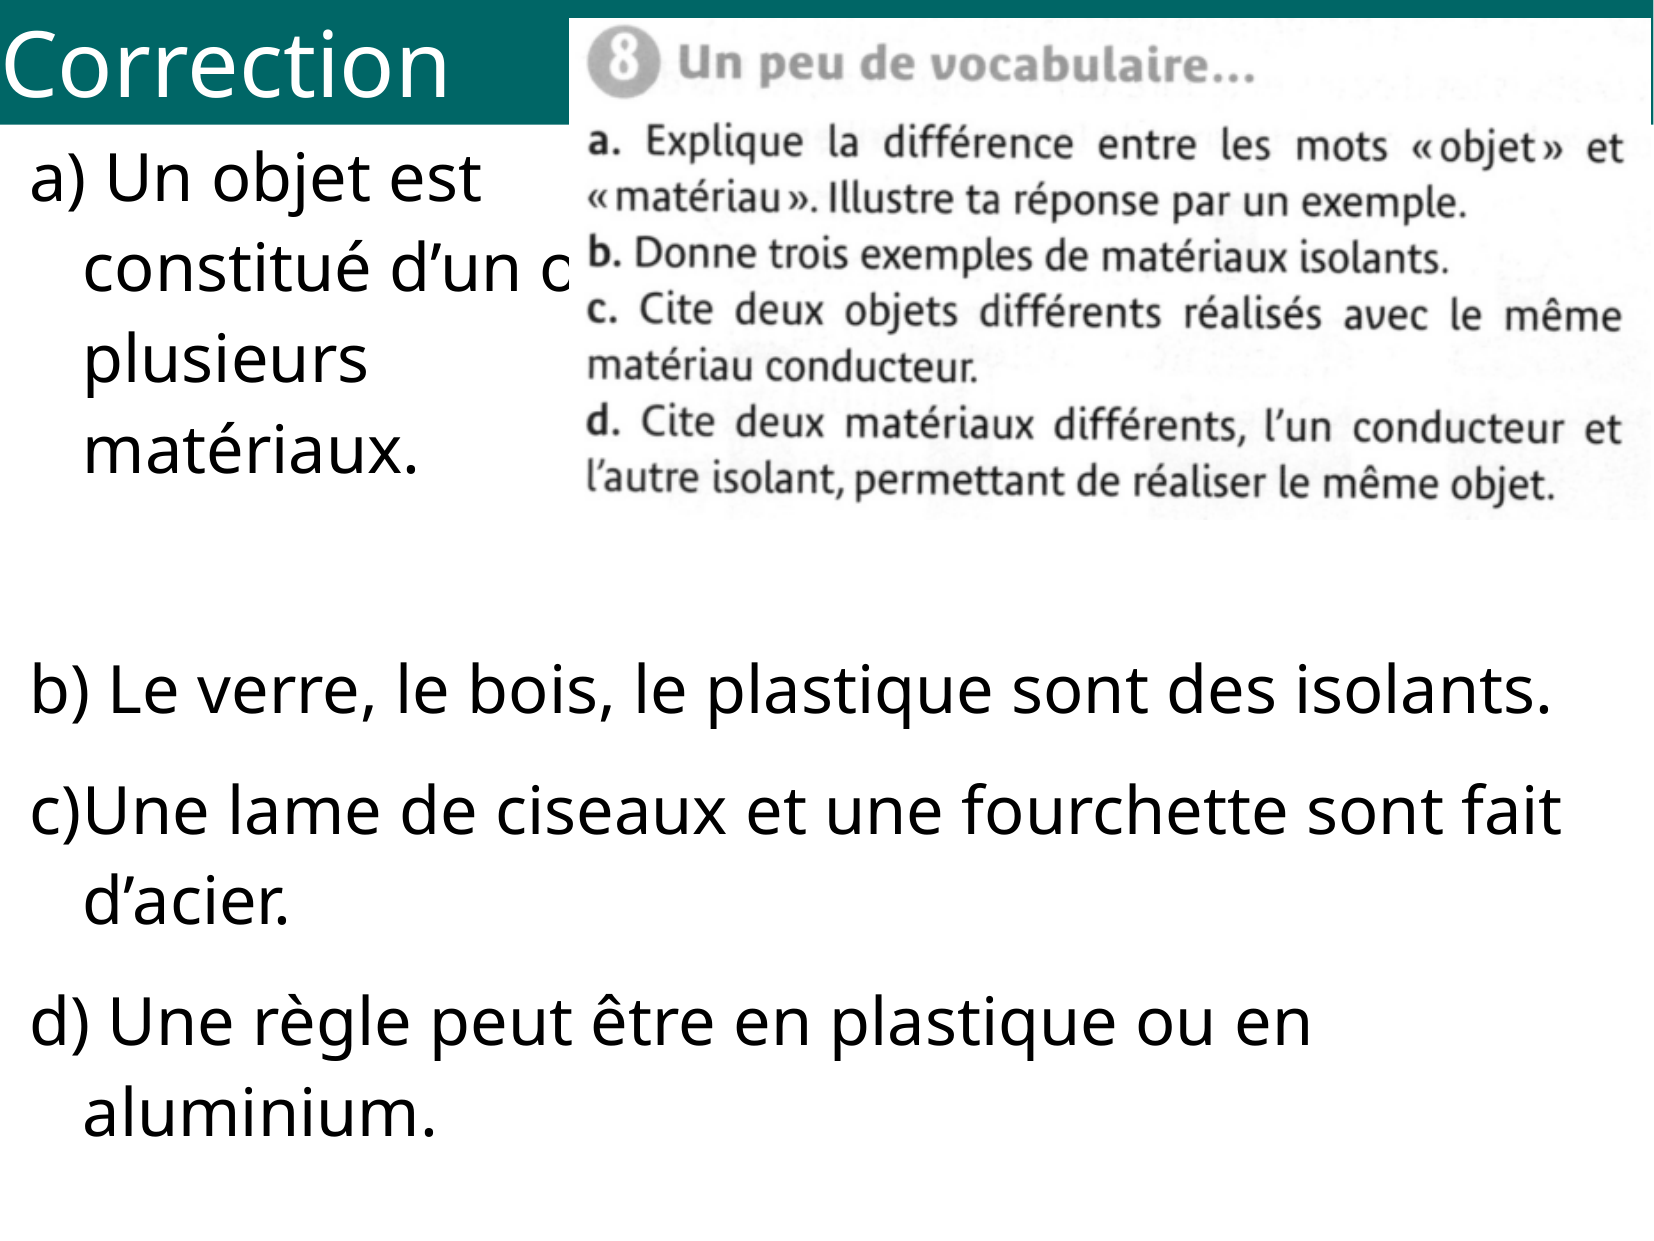

# Correction
 Un objet est
constitué d’un ou
plusieurs
matériaux.
 Le verre, le bois, le plastique sont des isolants.
Une lame de ciseaux et une fourchette sont fait d’acier.
 Une règle peut être en plastique ou en aluminium.